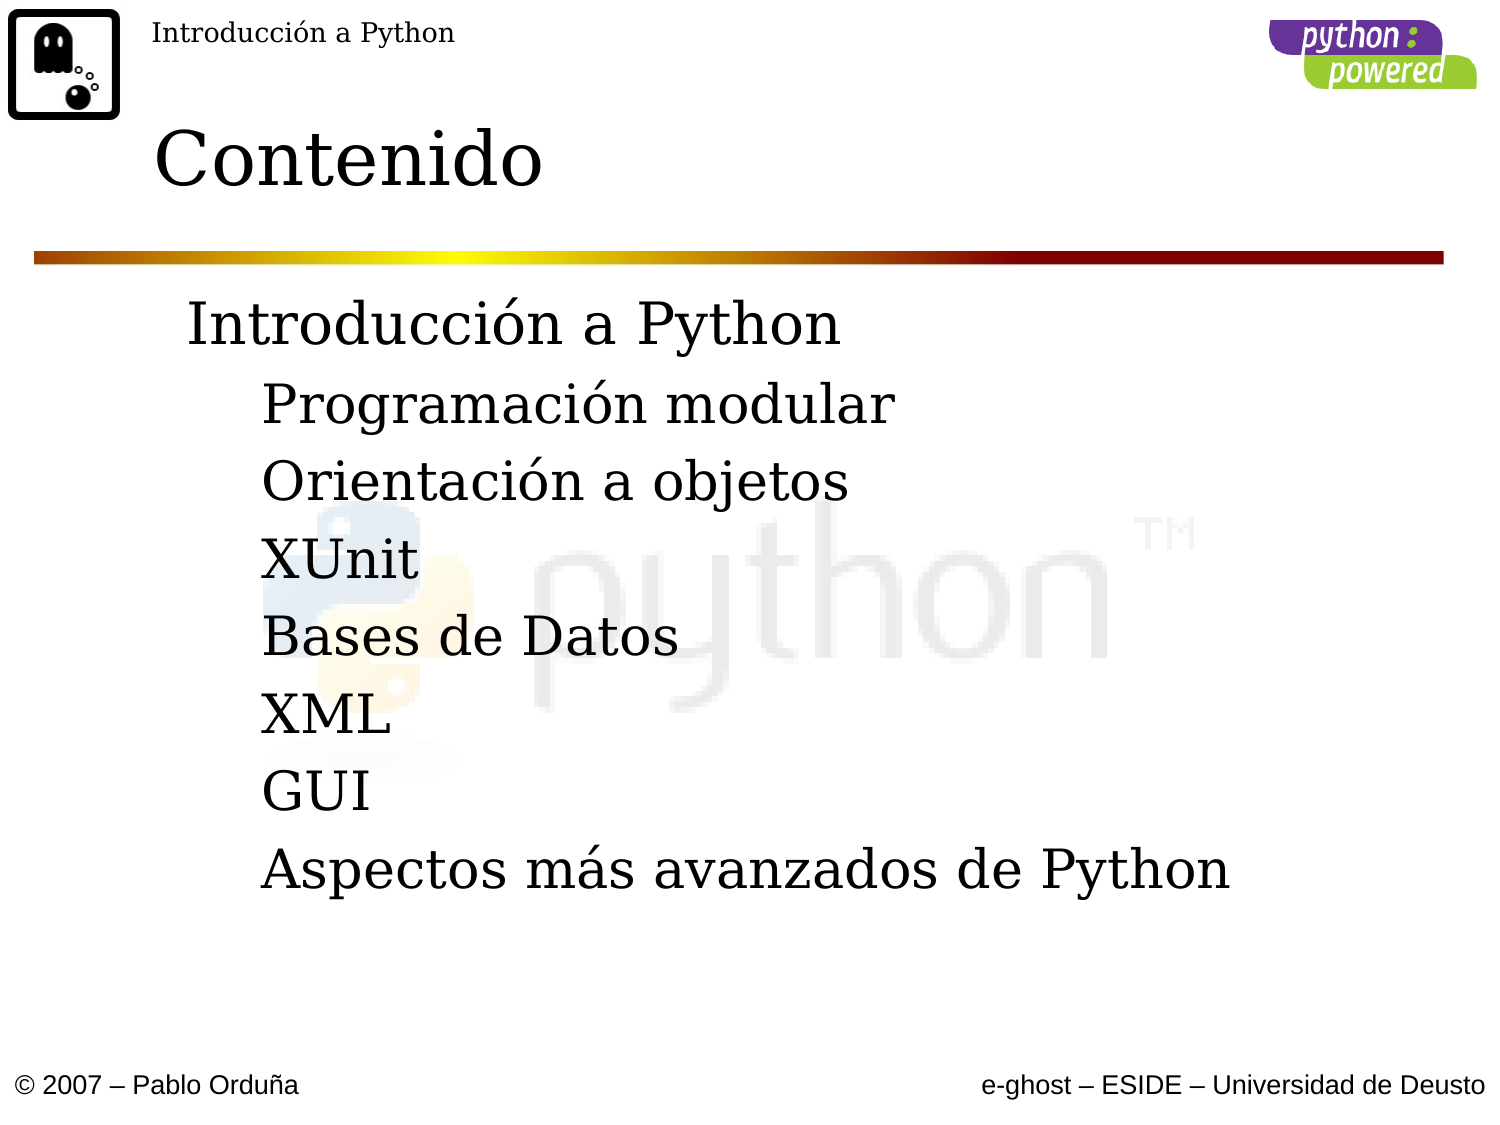

# Contenido
Introducción a Python
Programación modular
Orientación a objetos
XUnit
Bases de Datos
XML
GUI
Aspectos más avanzados de Python